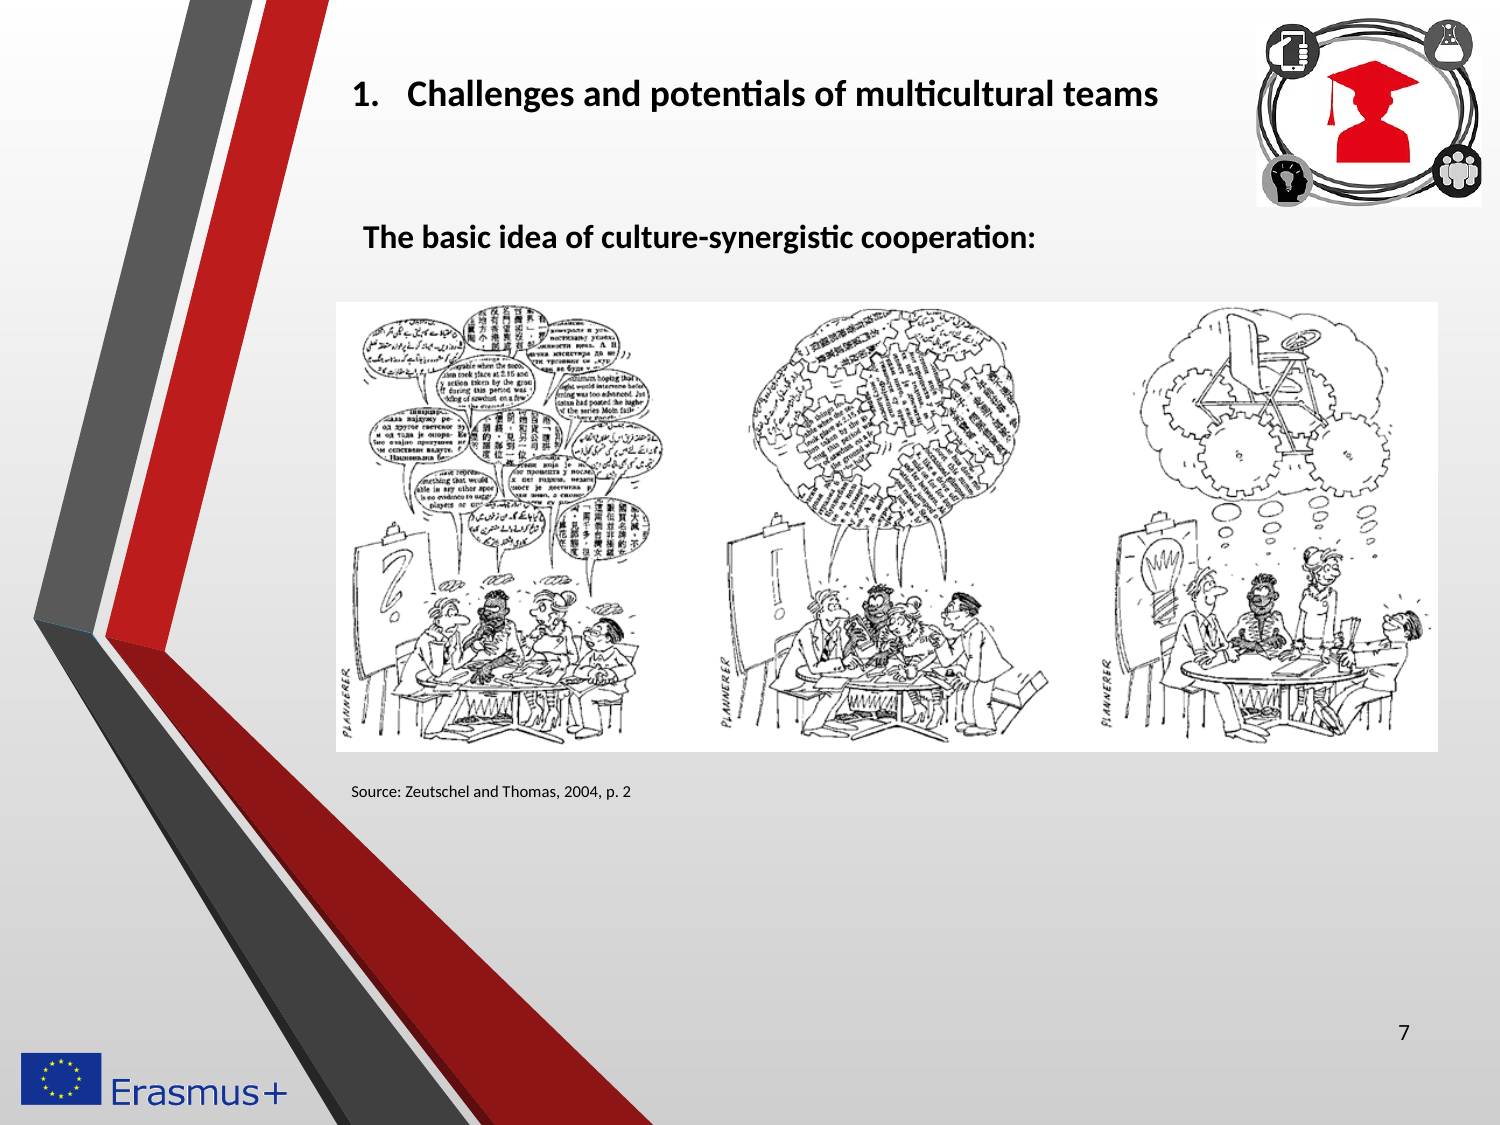

Challenges and potentials of multicultural teams
The basic idea of culture-synergistic cooperation:
Source: Zeutschel and Thomas, 2004, p. 2